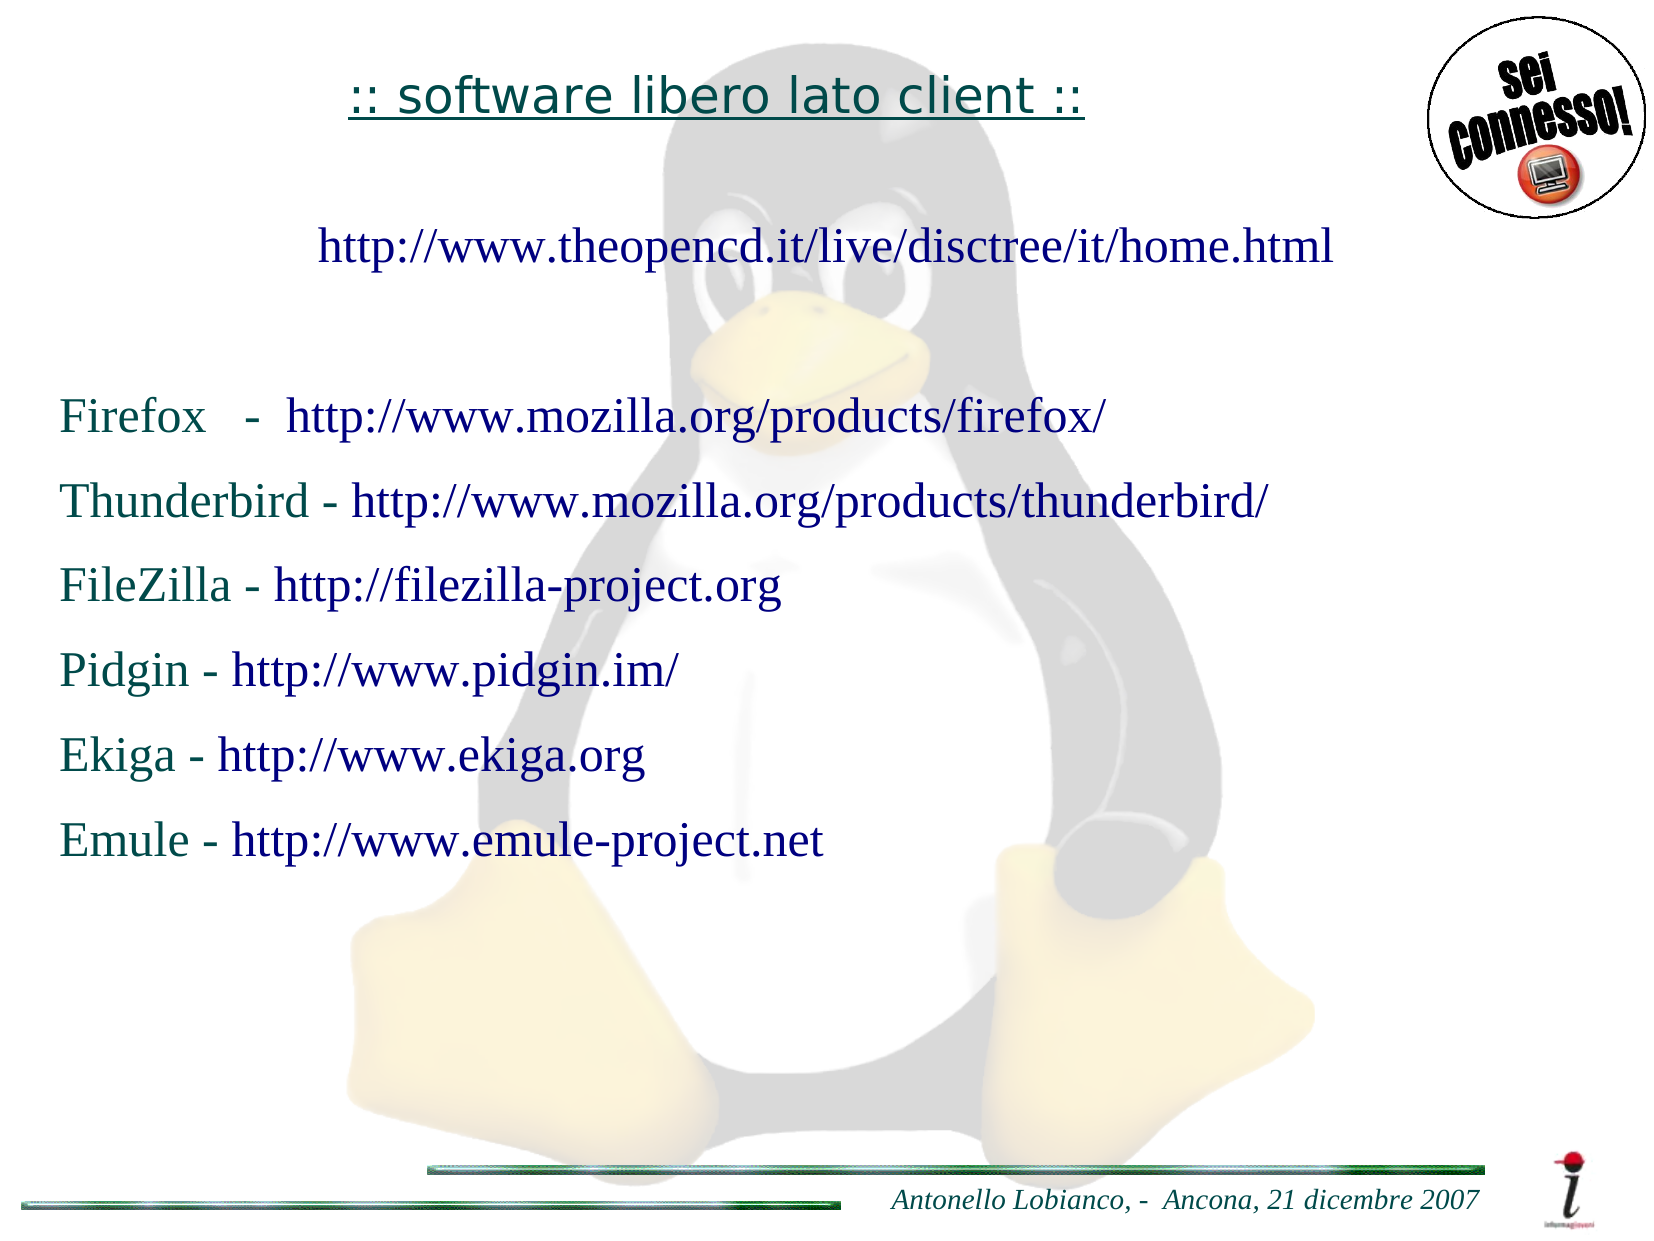

# :: software libero lato client ::
http://www.theopencd.it/live/disctree/it/home.html
Firefox - http://www.mozilla.org/products/firefox/
Thunderbird - http://www.mozilla.org/products/thunderbird/
FileZilla - http://filezilla-project.org
Pidgin - http://www.pidgin.im/
Ekiga - http://www.ekiga.org
Emule - http://www.emule-project.net